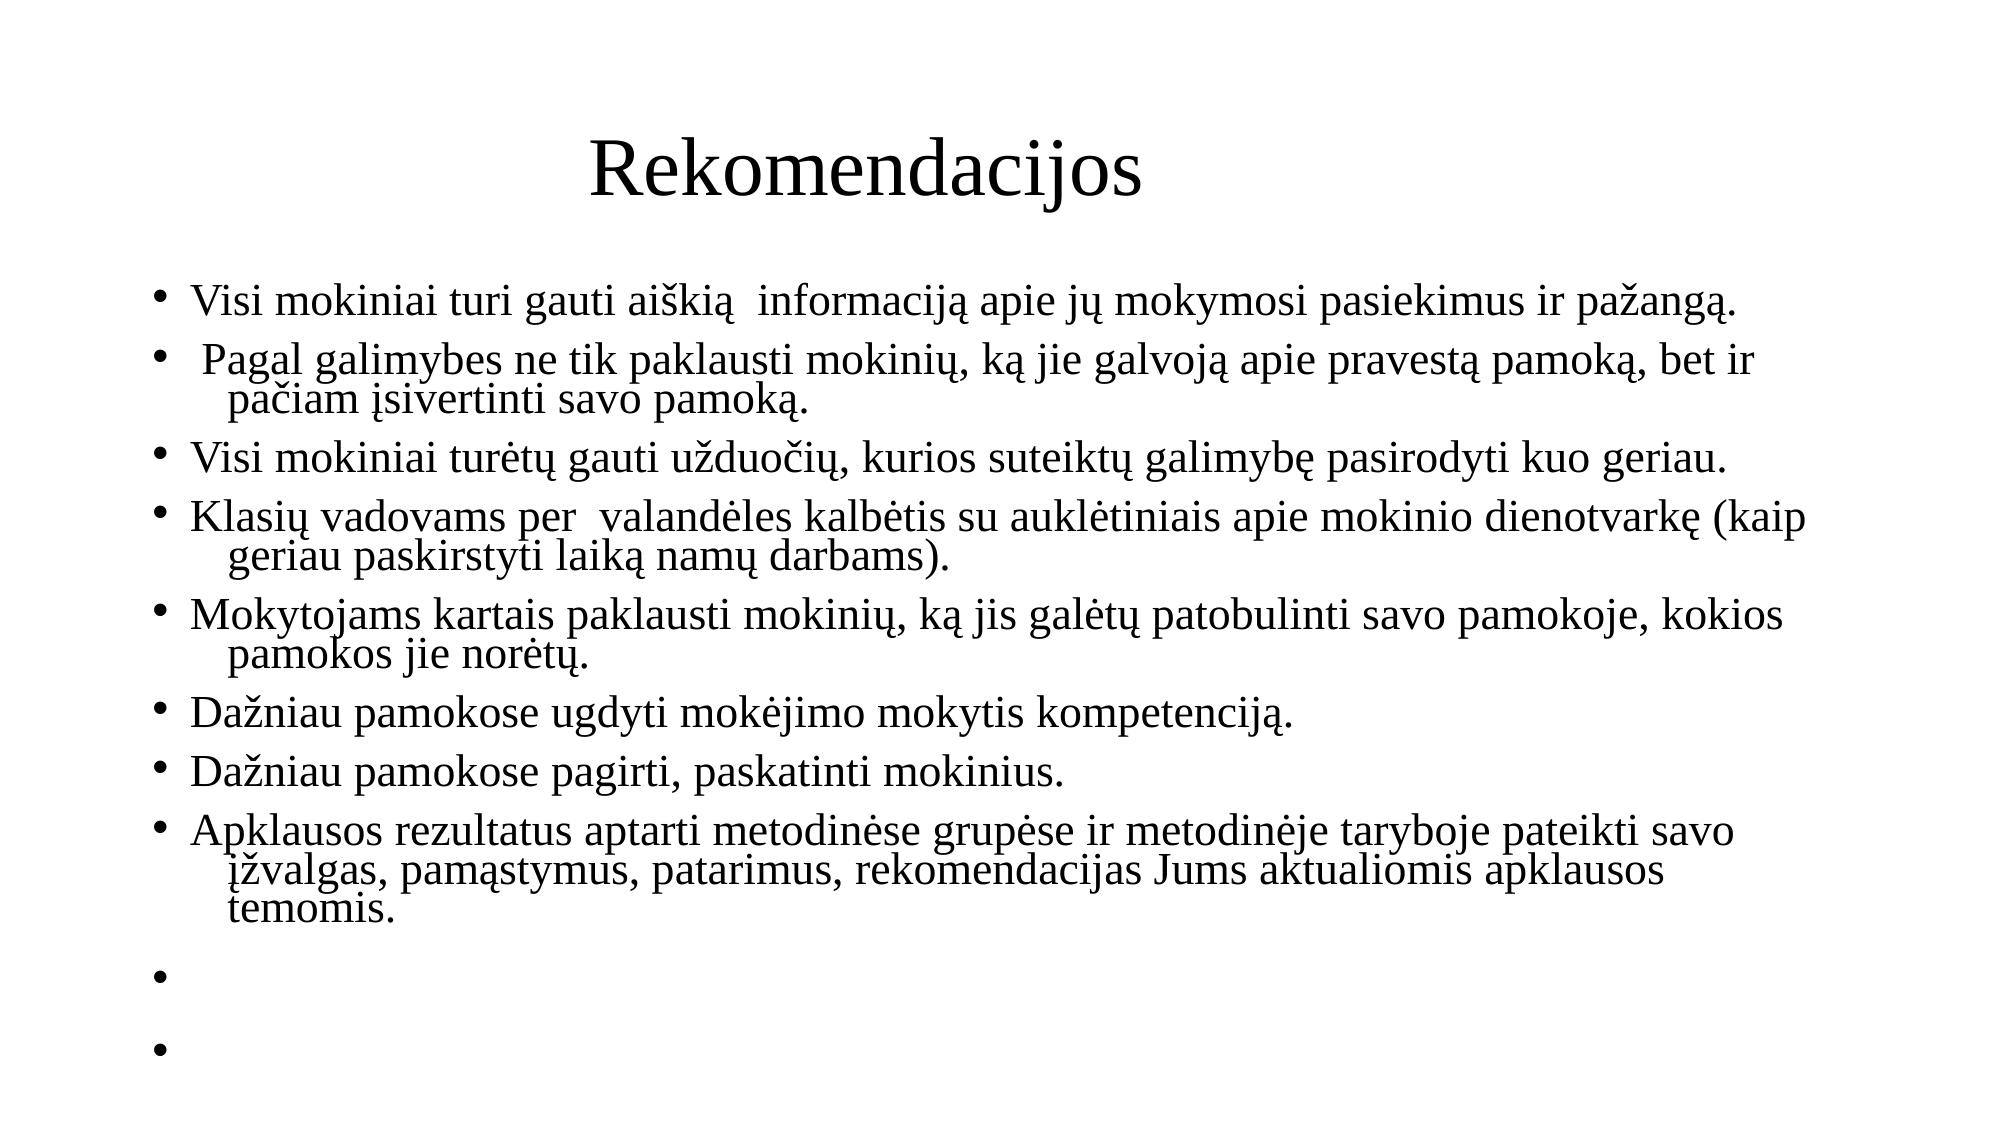

# Rekomendacijos
Visi mokiniai turi gauti aiškią informaciją apie jų mokymosi pasiekimus ir pažangą.
 Pagal galimybes ne tik paklausti mokinių, ką jie galvoją apie pravestą pamoką, bet ir pačiam įsivertinti savo pamoką.
Visi mokiniai turėtų gauti užduočių, kurios suteiktų galimybę pasirodyti kuo geriau.
Klasių vadovams per valandėles kalbėtis su auklėtiniais apie mokinio dienotvarkę (kaip geriau paskirstyti laiką namų darbams).
Mokytojams kartais paklausti mokinių, ką jis galėtų patobulinti savo pamokoje, kokios pamokos jie norėtų.
Dažniau pamokose ugdyti mokėjimo mokytis kompetenciją.
Dažniau pamokose pagirti, paskatinti mokinius.
Apklausos rezultatus aptarti metodinėse grupėse ir metodinėje taryboje pateikti savo įžvalgas, pamąstymus, patarimus, rekomendacijas Jums aktualiomis apklausos temomis.